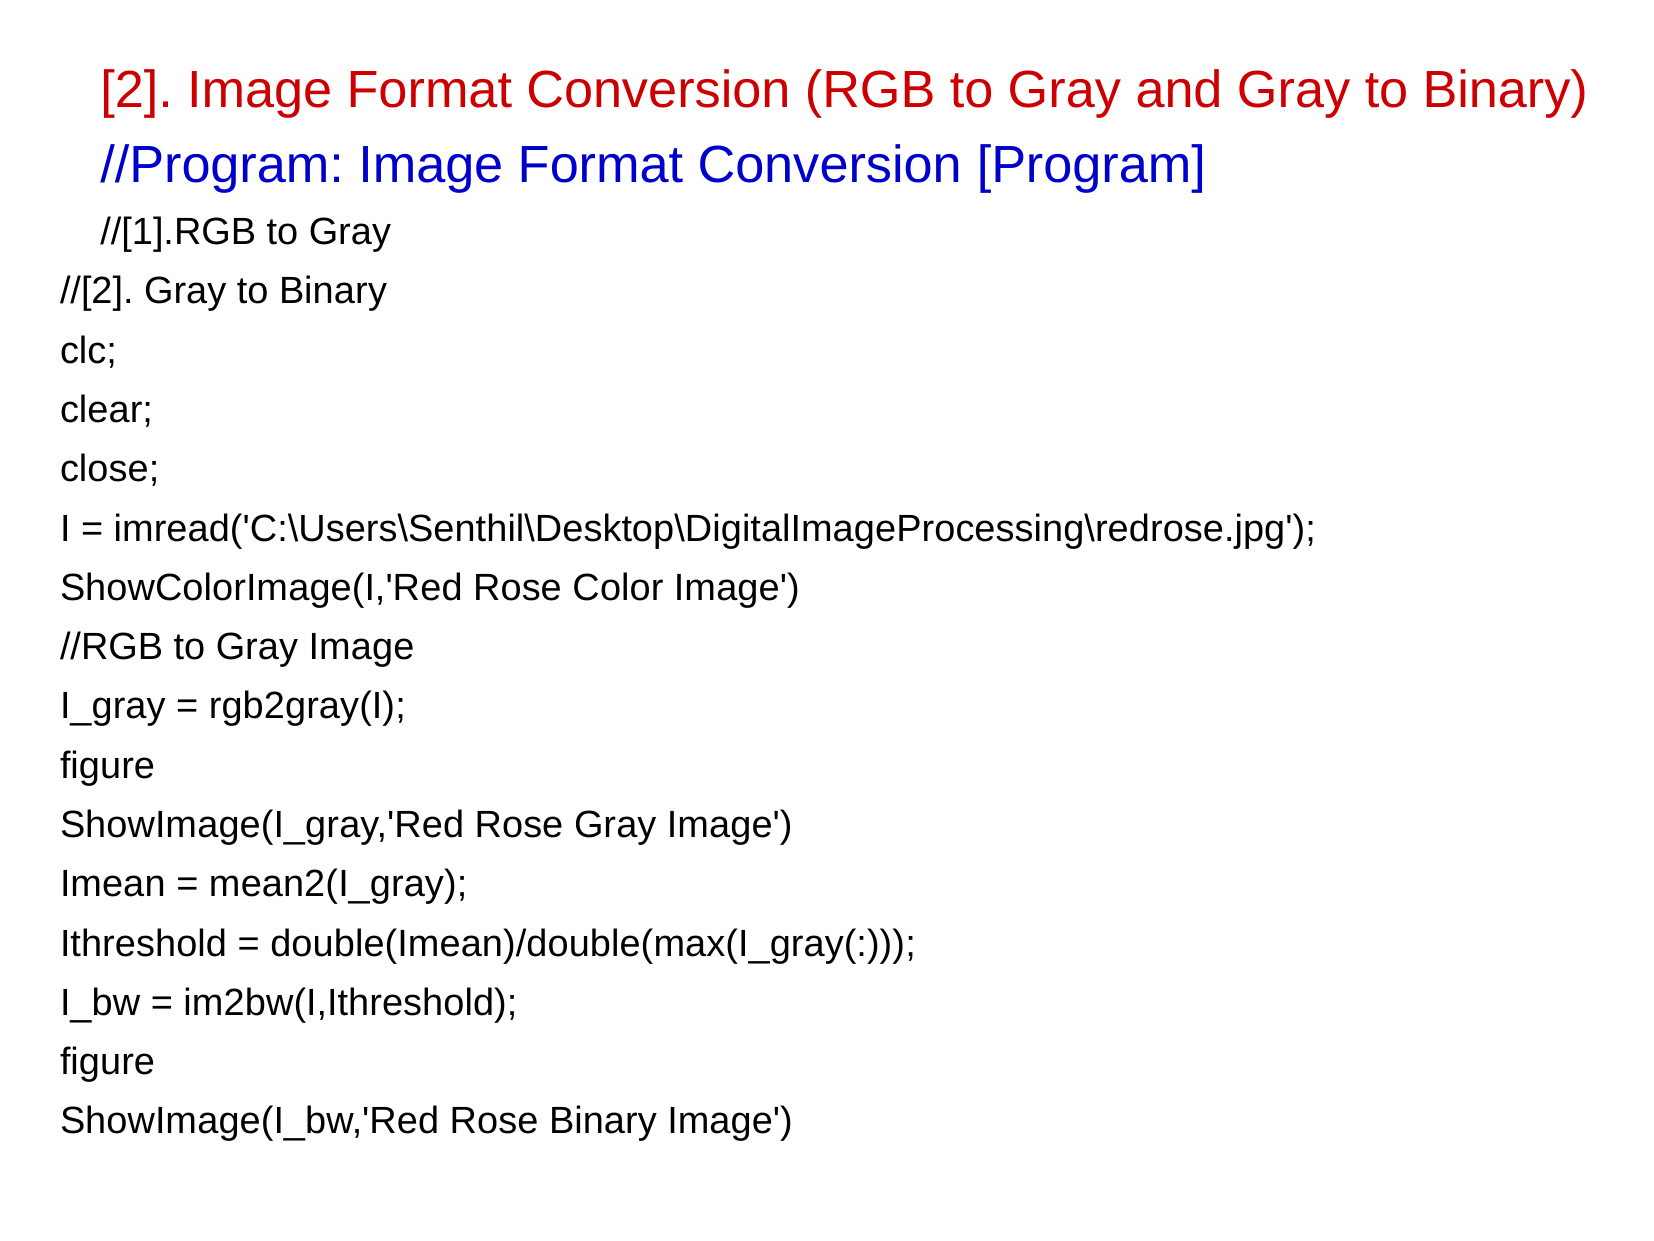

# [2]. Image Format Conversion (RGB to Gray and Gray to Binary)
//Program: Image Format Conversion [Program]
//[1].RGB to Gray
//[2]. Gray to Binary
clc;
clear;
close;
I = imread('C:\Users\Senthil\Desktop\DigitalImageProcessing\redrose.jpg');
ShowColorImage(I,'Red Rose Color Image')
//RGB to Gray Image
I_gray = rgb2gray(I);
figure
ShowImage(I_gray,'Red Rose Gray Image')
Imean = mean2(I_gray);
Ithreshold = double(Imean)/double(max(I_gray(:)));
I_bw = im2bw(I,Ithreshold);
figure
ShowImage(I_bw,'Red Rose Binary Image')